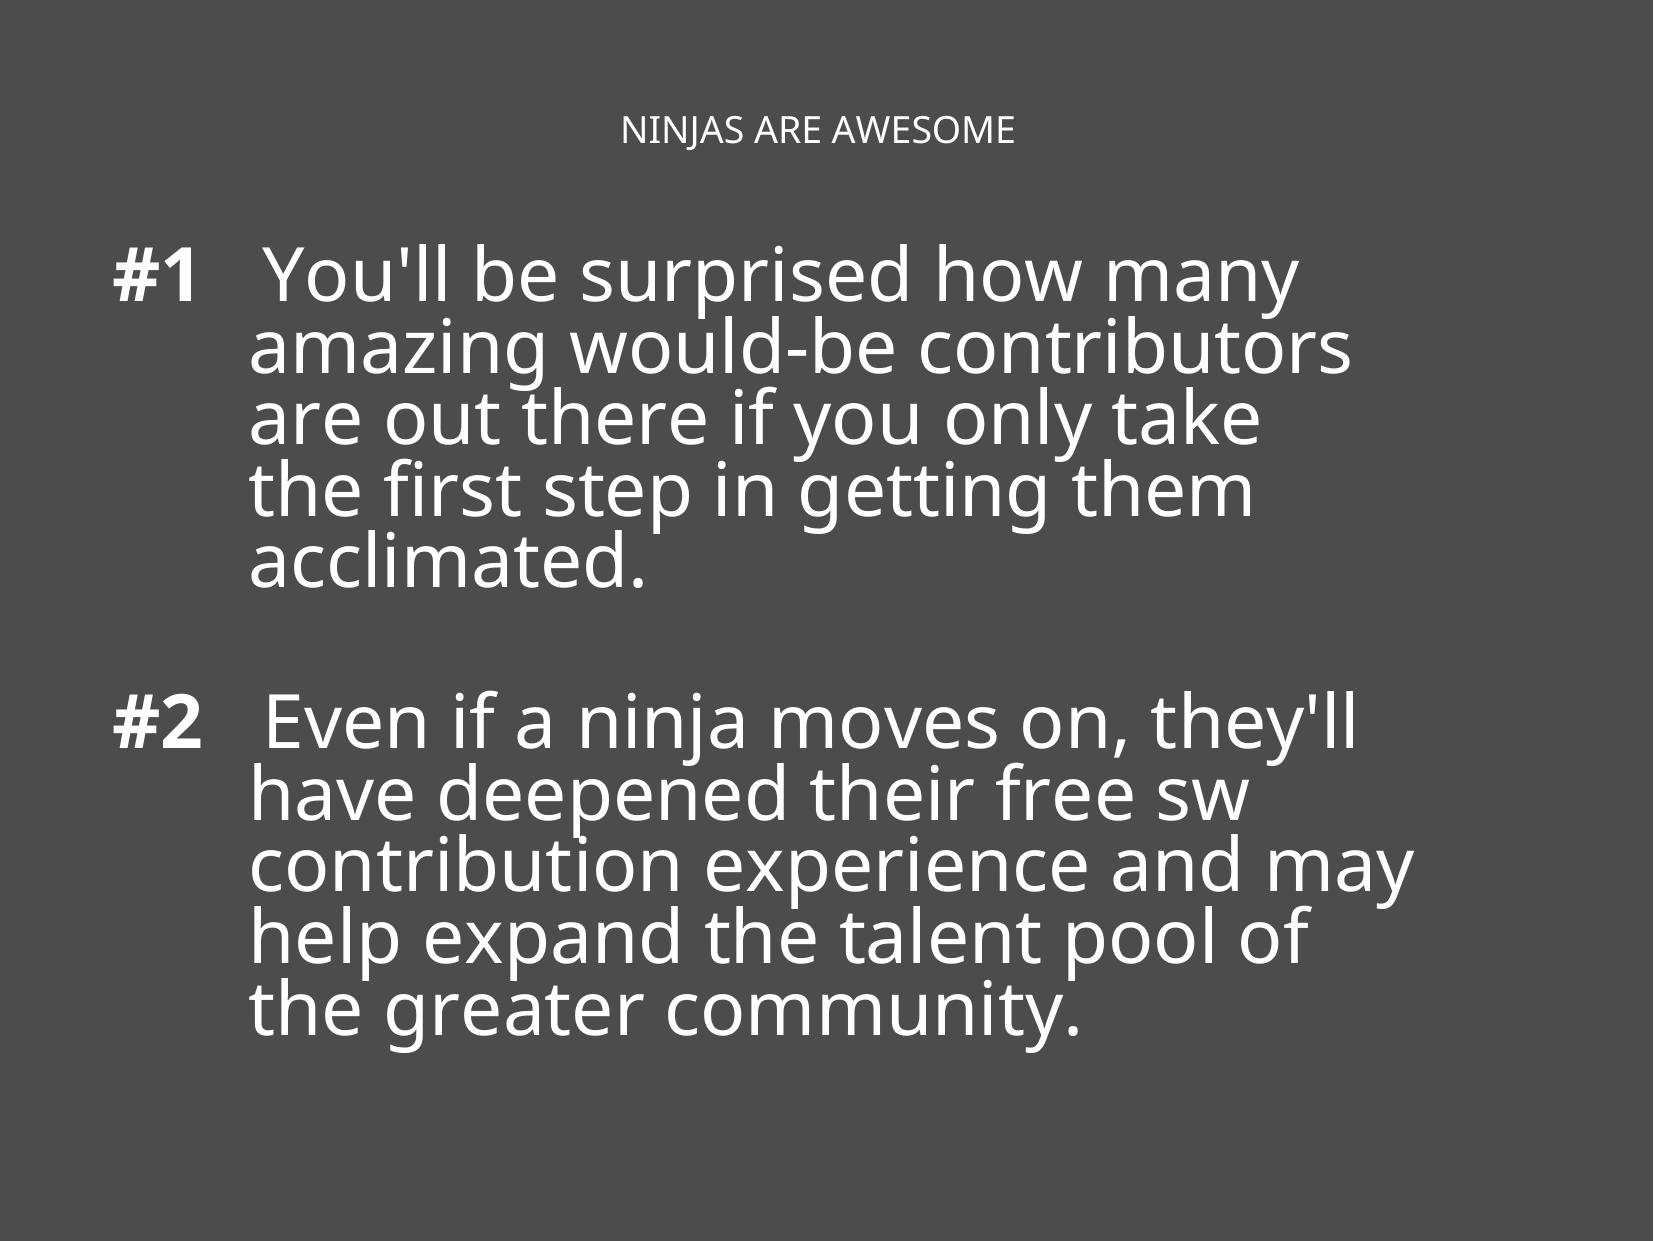

NINJAS ARE AWESOME
# #1 You'll be surprised how many amazing would-be contributors are out there if you only take the first step in getting them acclimated.
#2 Even if a ninja moves on, they'll
 have deepened their free sw
 contribution experience and may
 help expand the talent pool of
 the greater community.